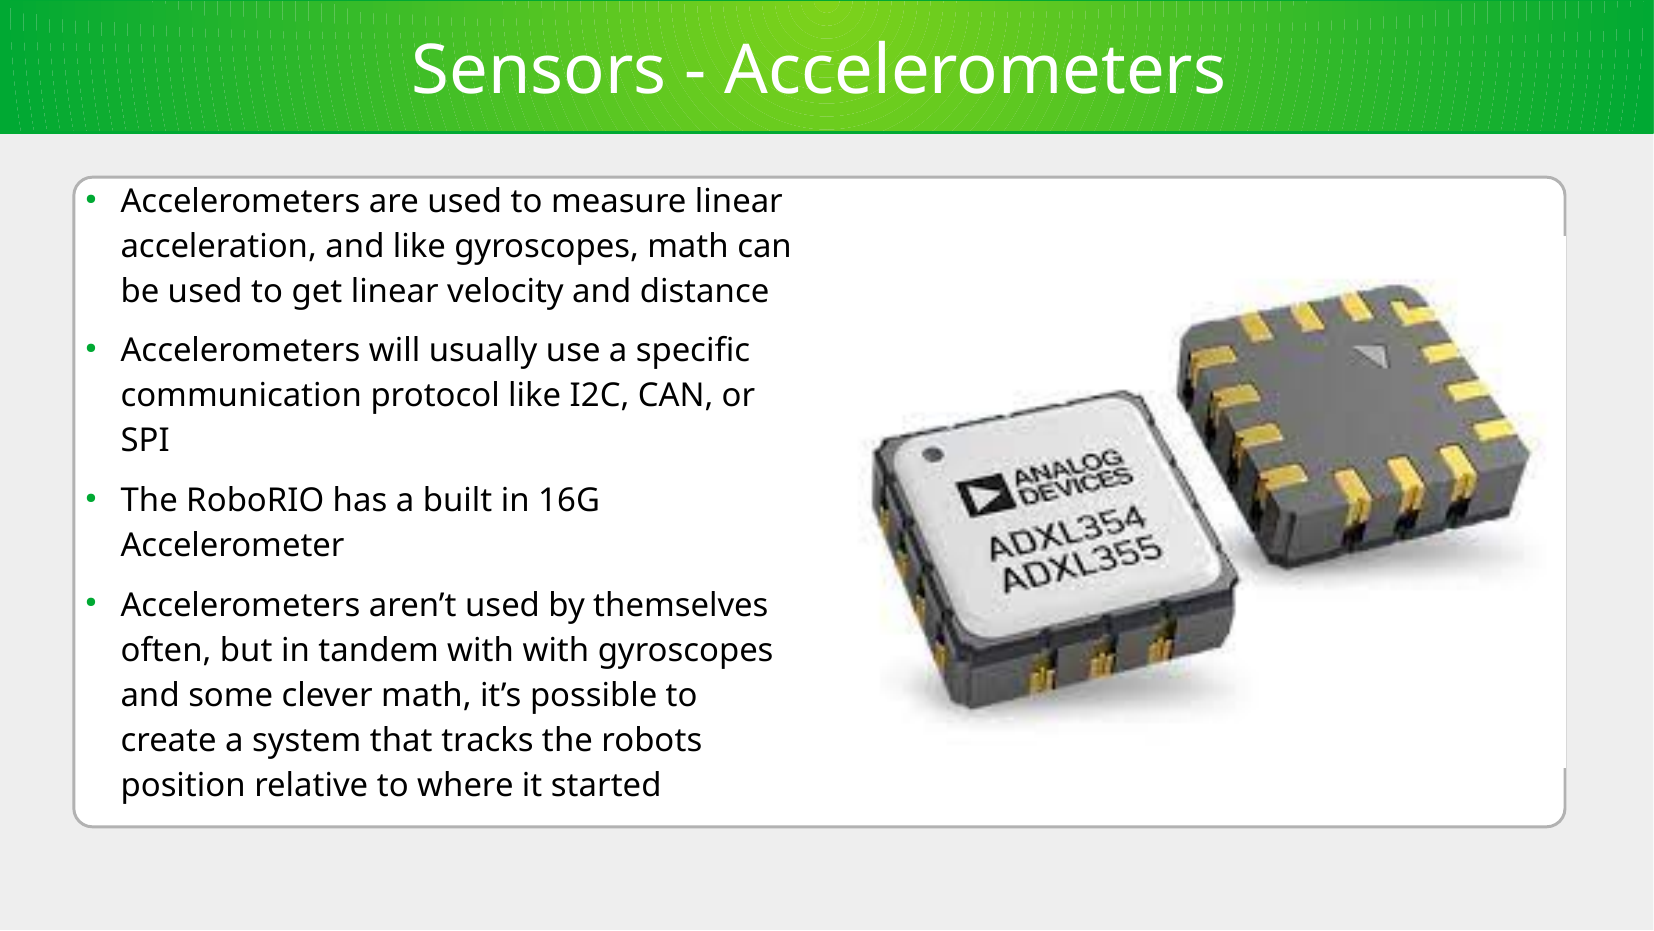

# Sensors - Accelerometers
Accelerometers are used to measure linear acceleration, and like gyroscopes, math can be used to get linear velocity and distance
Accelerometers will usually use a specific communication protocol like I2C, CAN, or SPI
The RoboRIO has a built in 16G Accelerometer
Accelerometers aren’t used by themselves often, but in tandem with with gyroscopes and some clever math, it’s possible to create a system that tracks the robots position relative to where it started